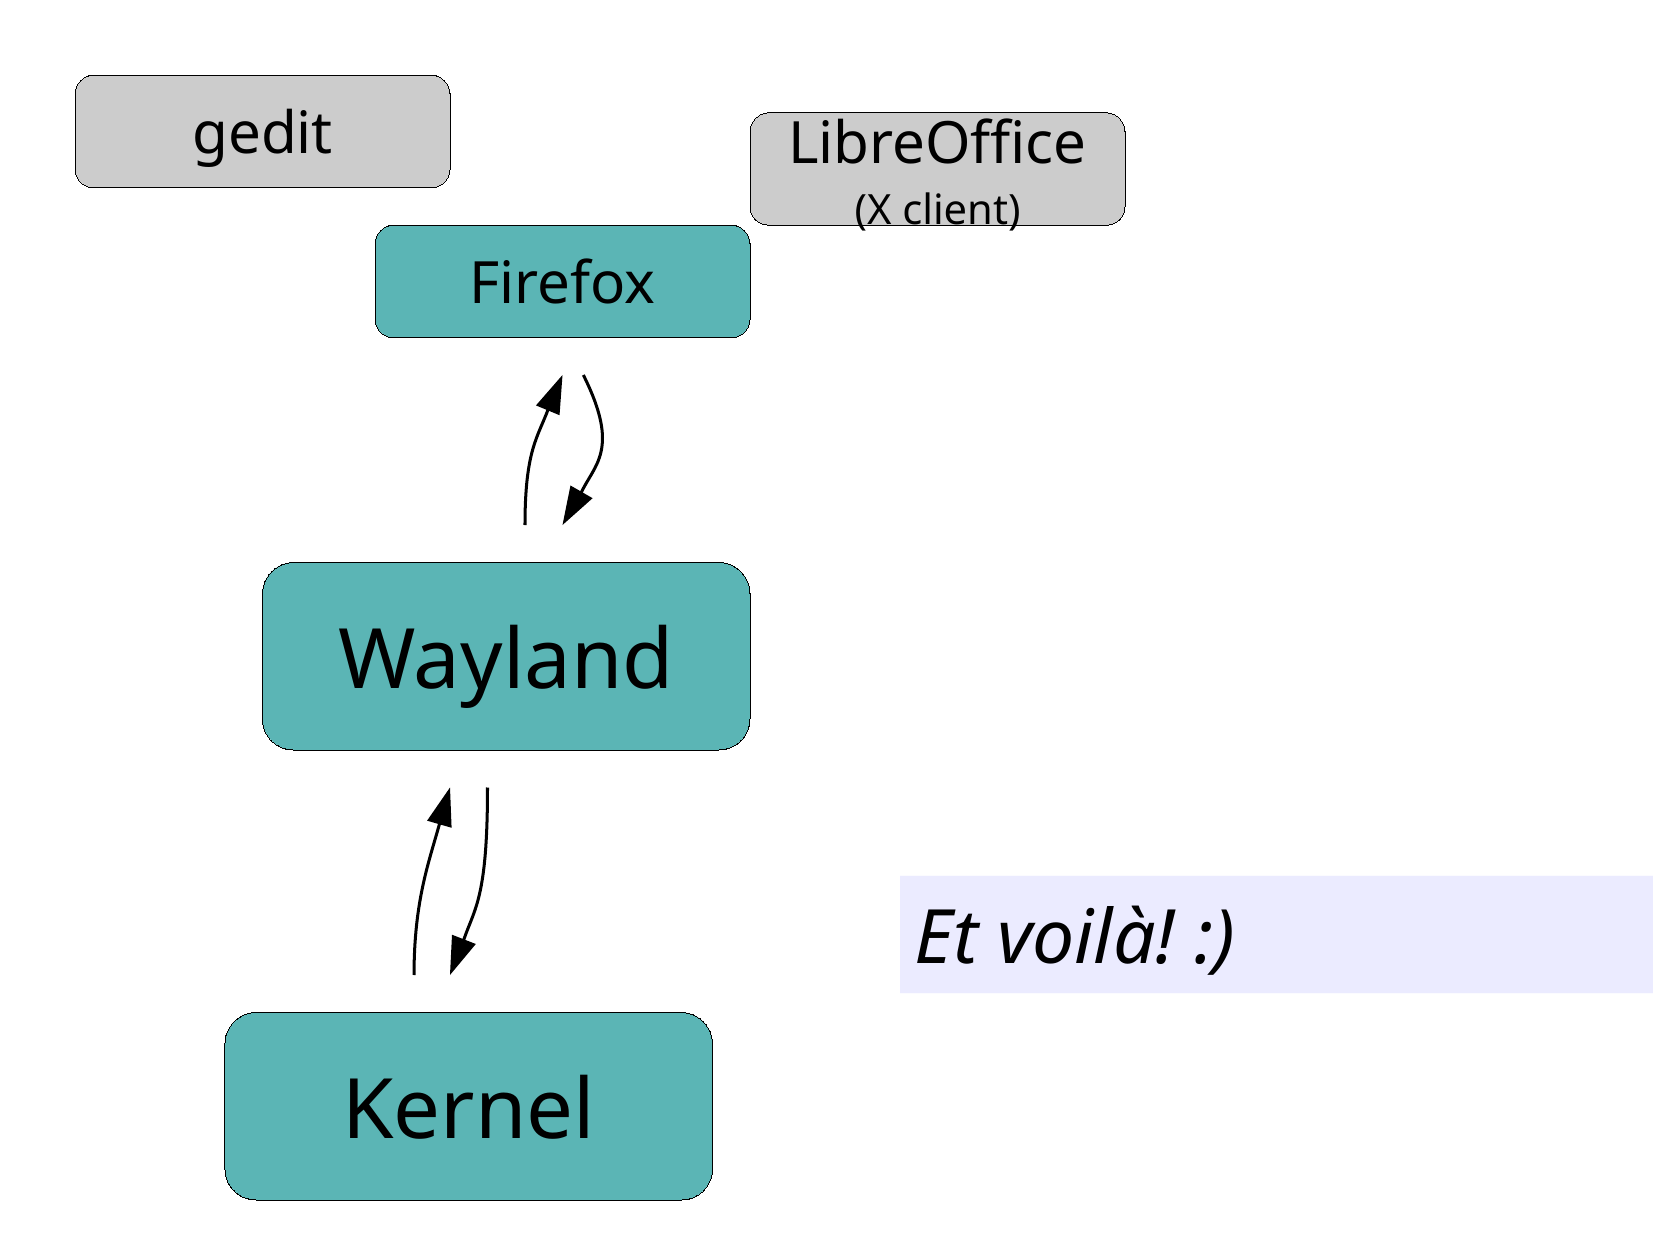

gedit
LibreOffice
(X client)
Firefox
Wayland
Et voilà! :)
Kernel